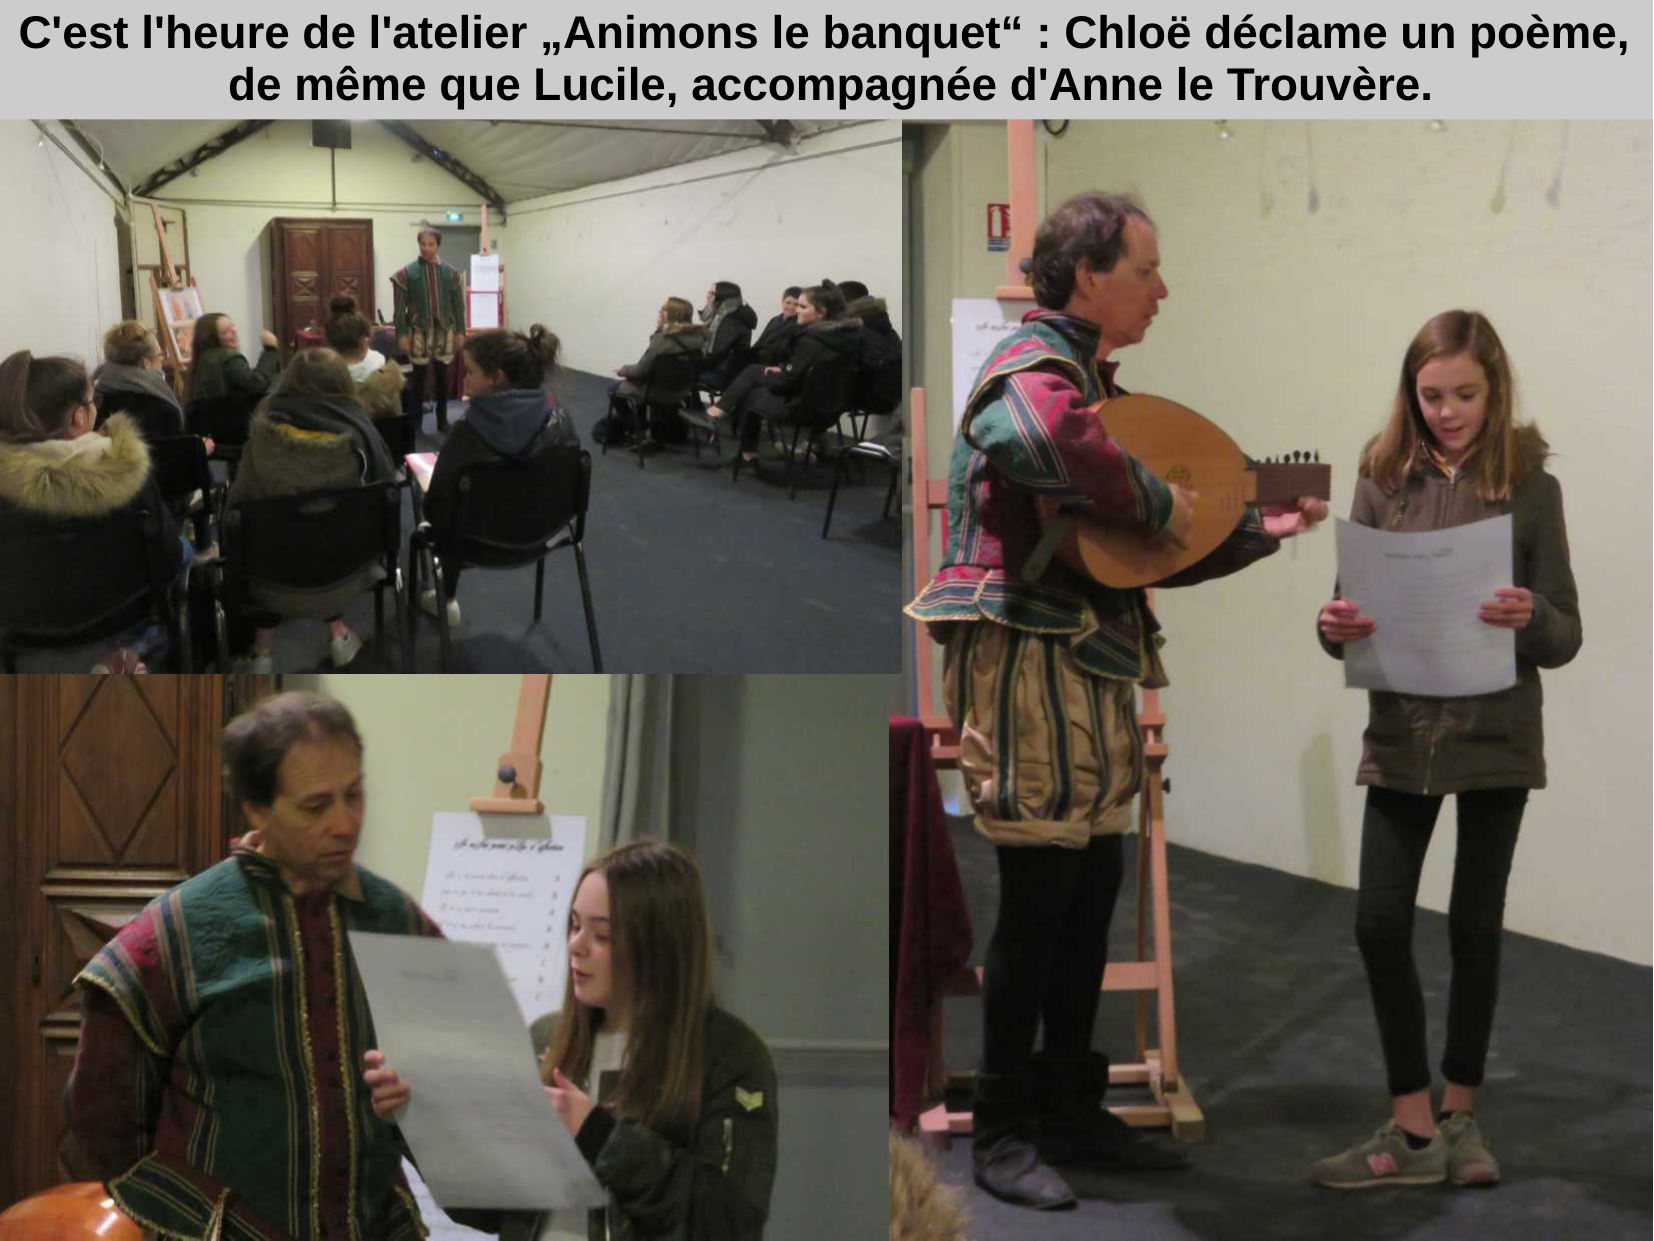

C'est l'heure de l'atelier „Animons le banquet“ : Chloë déclame un poème,
 de même que Lucile, accompagnée d'Anne le Trouvère.